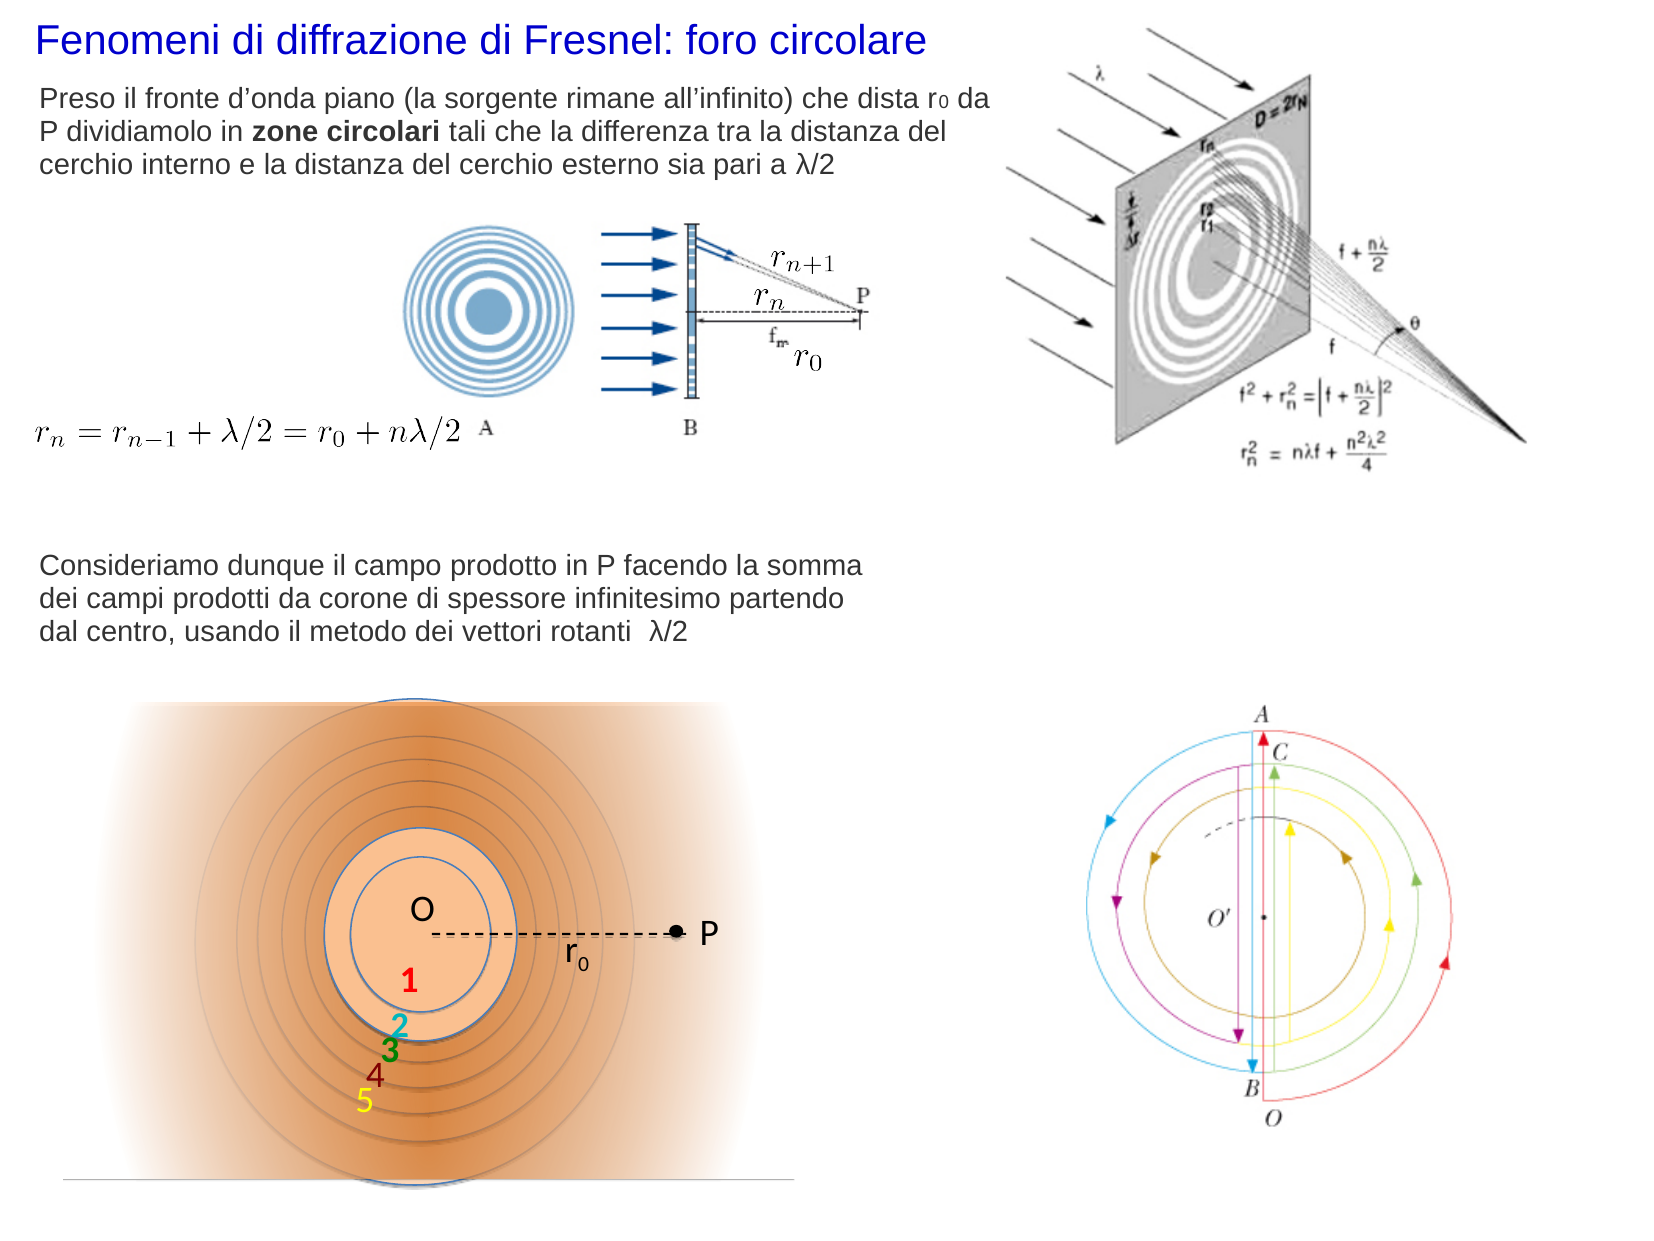

Fenomeni di diffrazione di Fresnel: foro circolare
Preso il fronte d’onda piano (la sorgente rimane all’infinito) che dista r0 da P dividiamolo in zone circolari tali che la differenza tra la distanza del cerchio interno e la distanza del cerchio esterno sia pari a λ/2
Consideriamo dunque il campo prodotto in P facendo la somma dei campi prodotti da corone di spessore infinitesimo partendo dal centro, usando il metodo dei vettori rotanti λ/2
O
P
r0
1
2
3
4
5